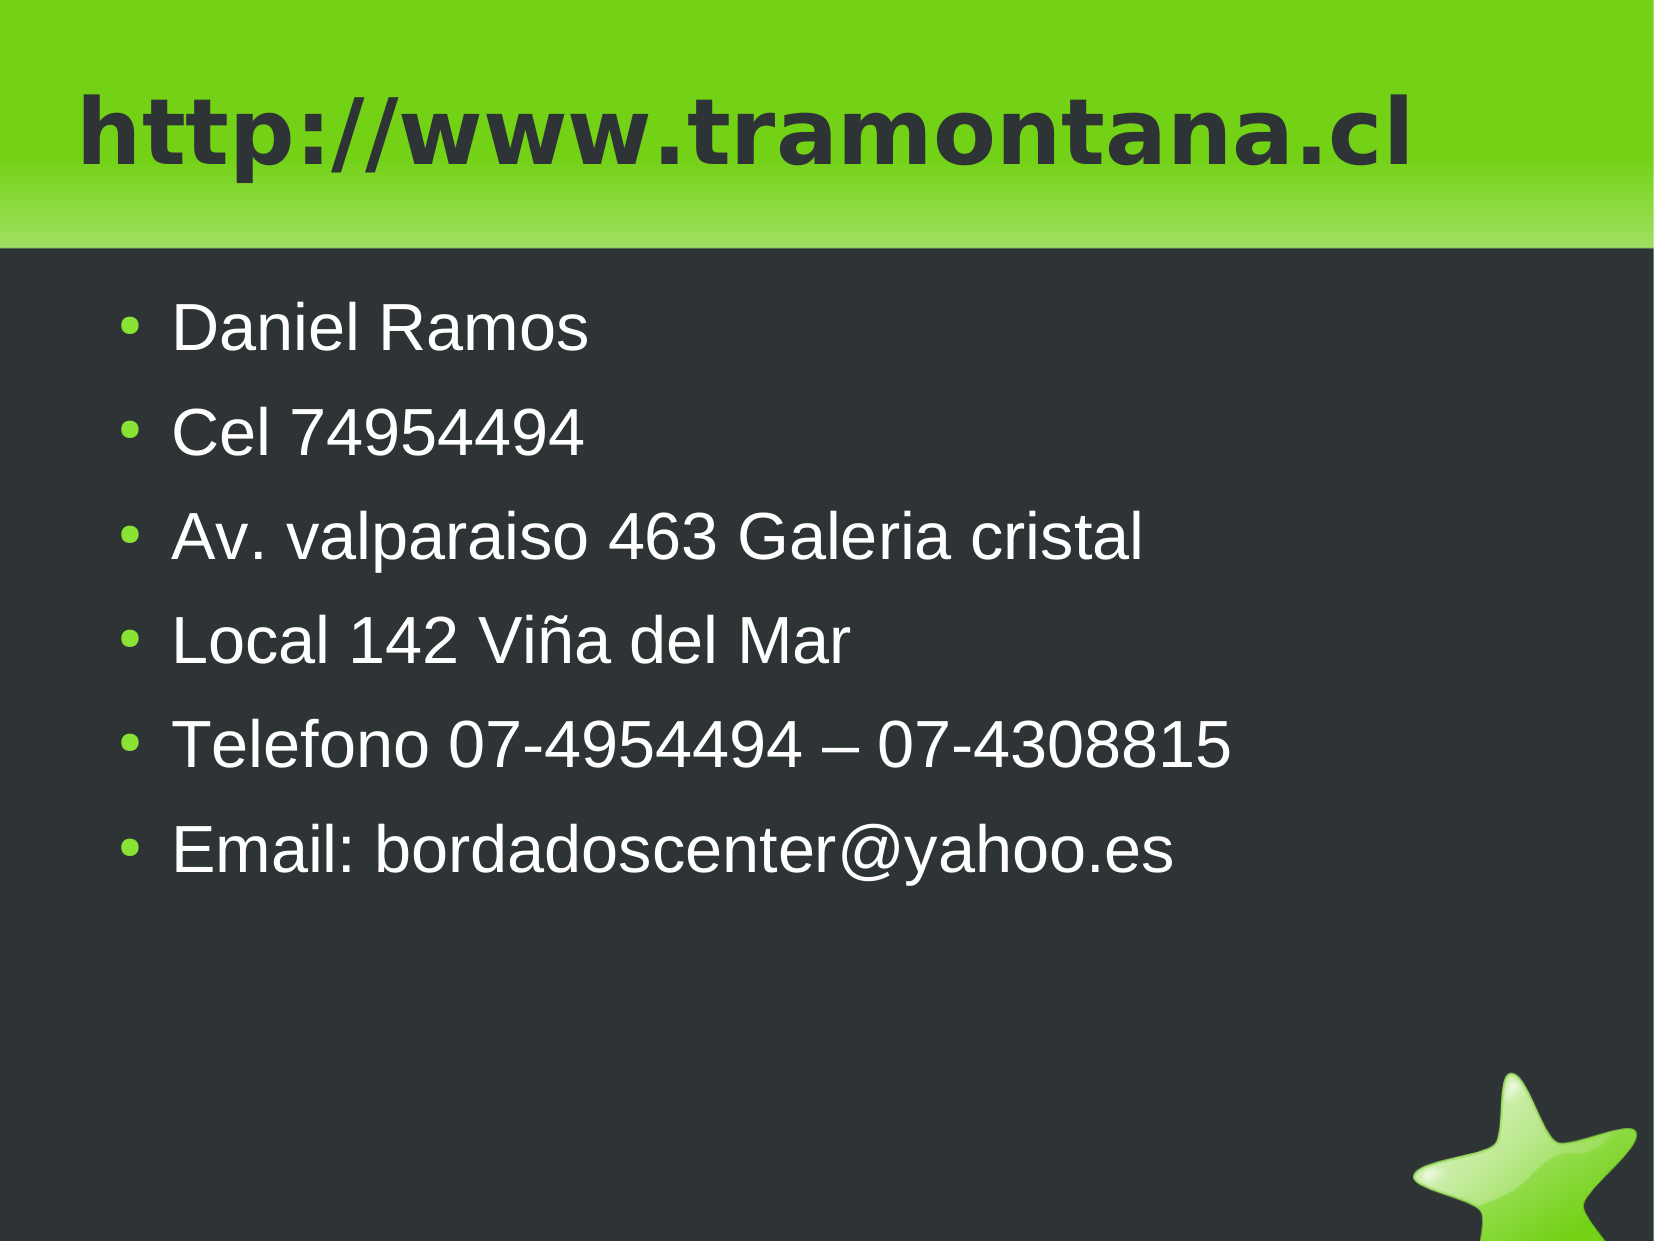

# http://www.tramontana.cl
Daniel Ramos
Cel 74954494
Av. valparaiso 463 Galeria cristal
Local 142 Viña del Mar
Telefono 07-4954494 – 07-4308815
Email: bordadoscenter@yahoo.es